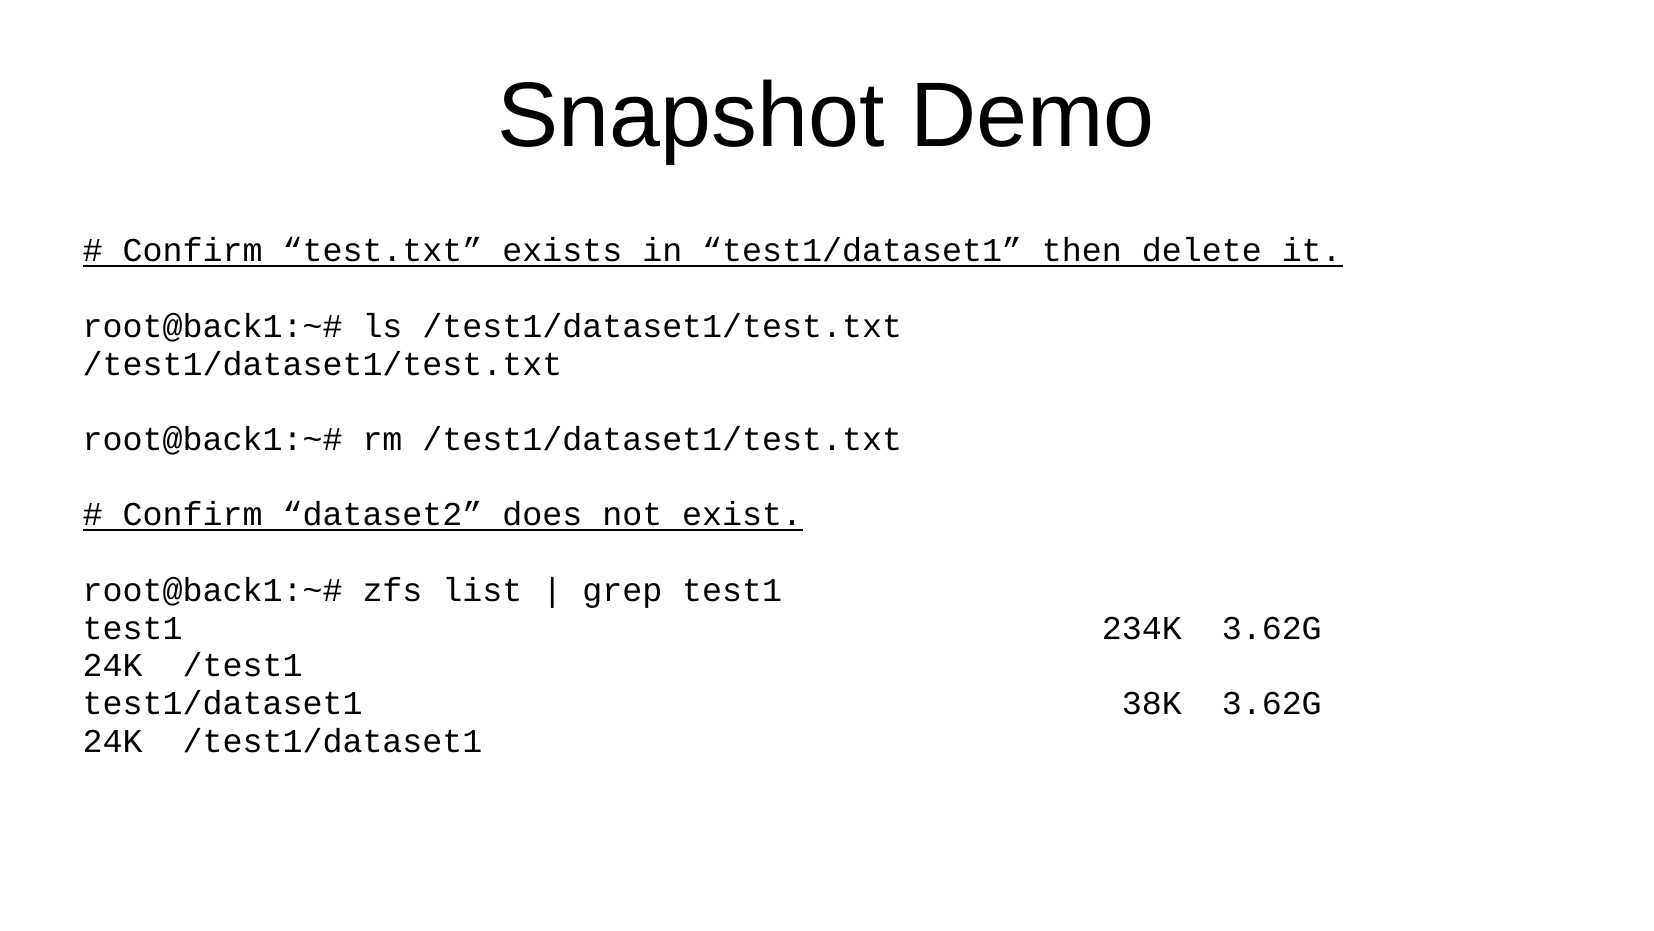

# Snapshot Demo
# Confirm “test.txt” exists in “test1/dataset1” then delete it.
root@back1:~# ls /test1/dataset1/test.txt
/test1/dataset1/test.txt
root@back1:~# rm /test1/dataset1/test.txt
# Confirm “dataset2” does not exist.
root@back1:~# zfs list | grep test1
test1 234K 3.62G 24K /test1
test1/dataset1 38K 3.62G 24K /test1/dataset1